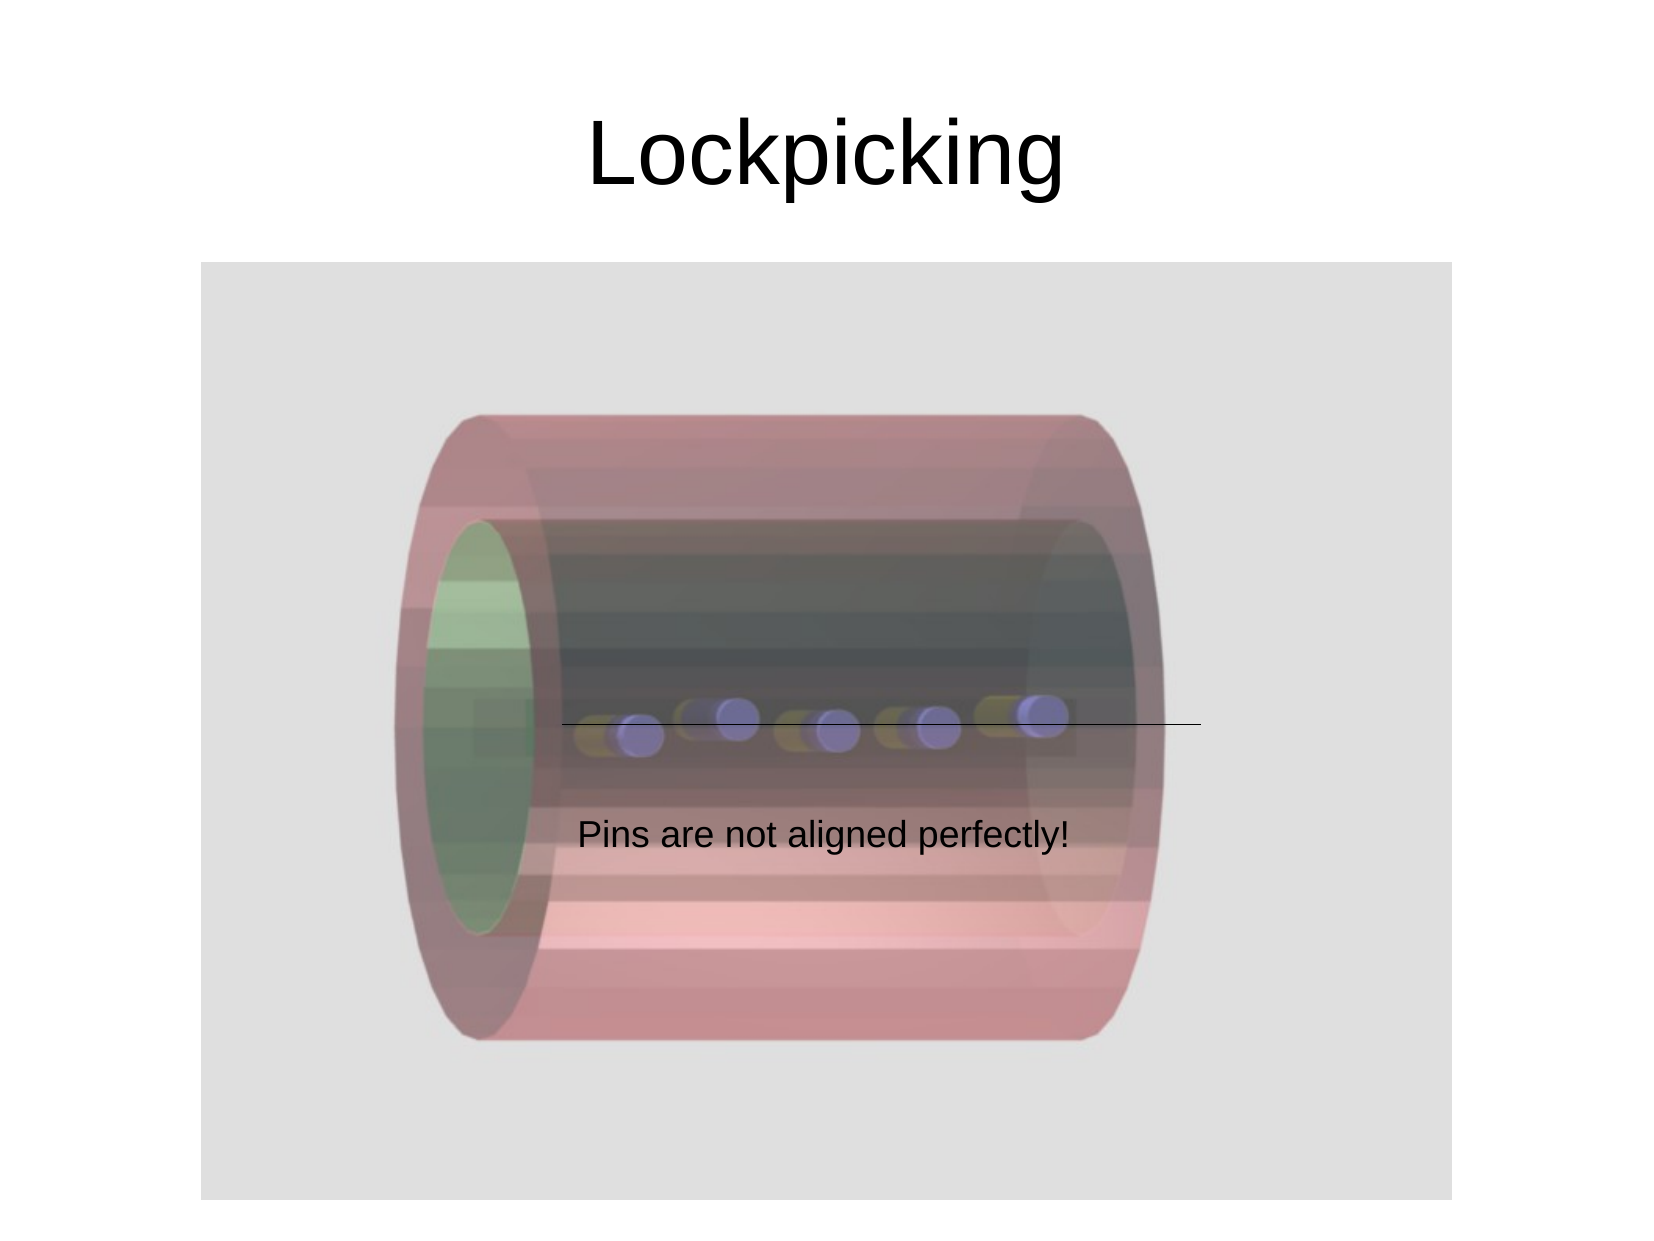

# Lockpicking
Pins are not aligned perfectly!